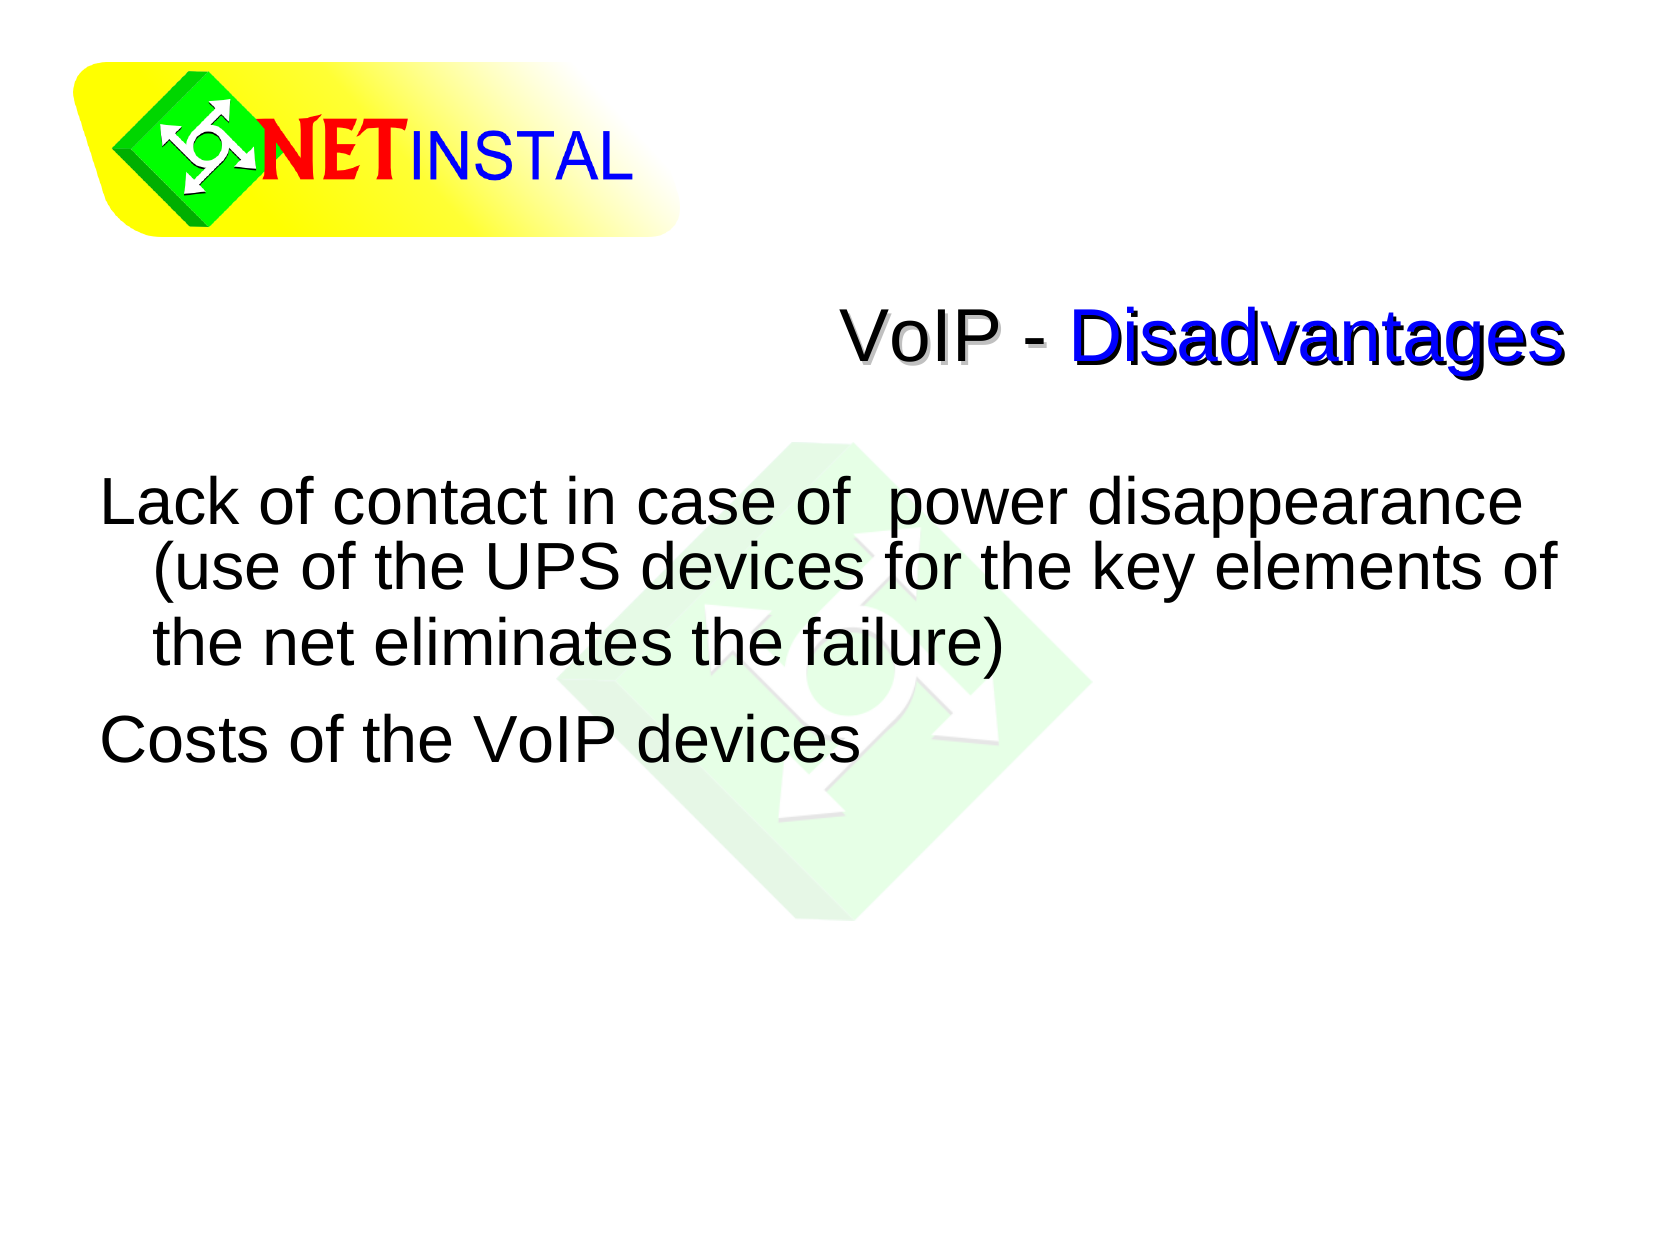

# VoIP - Disadvantages
Lack of contact in case of power disappearance (use of the UPS devices for the key elements of the net eliminates the failure)‏
Costs of the VoIP devices